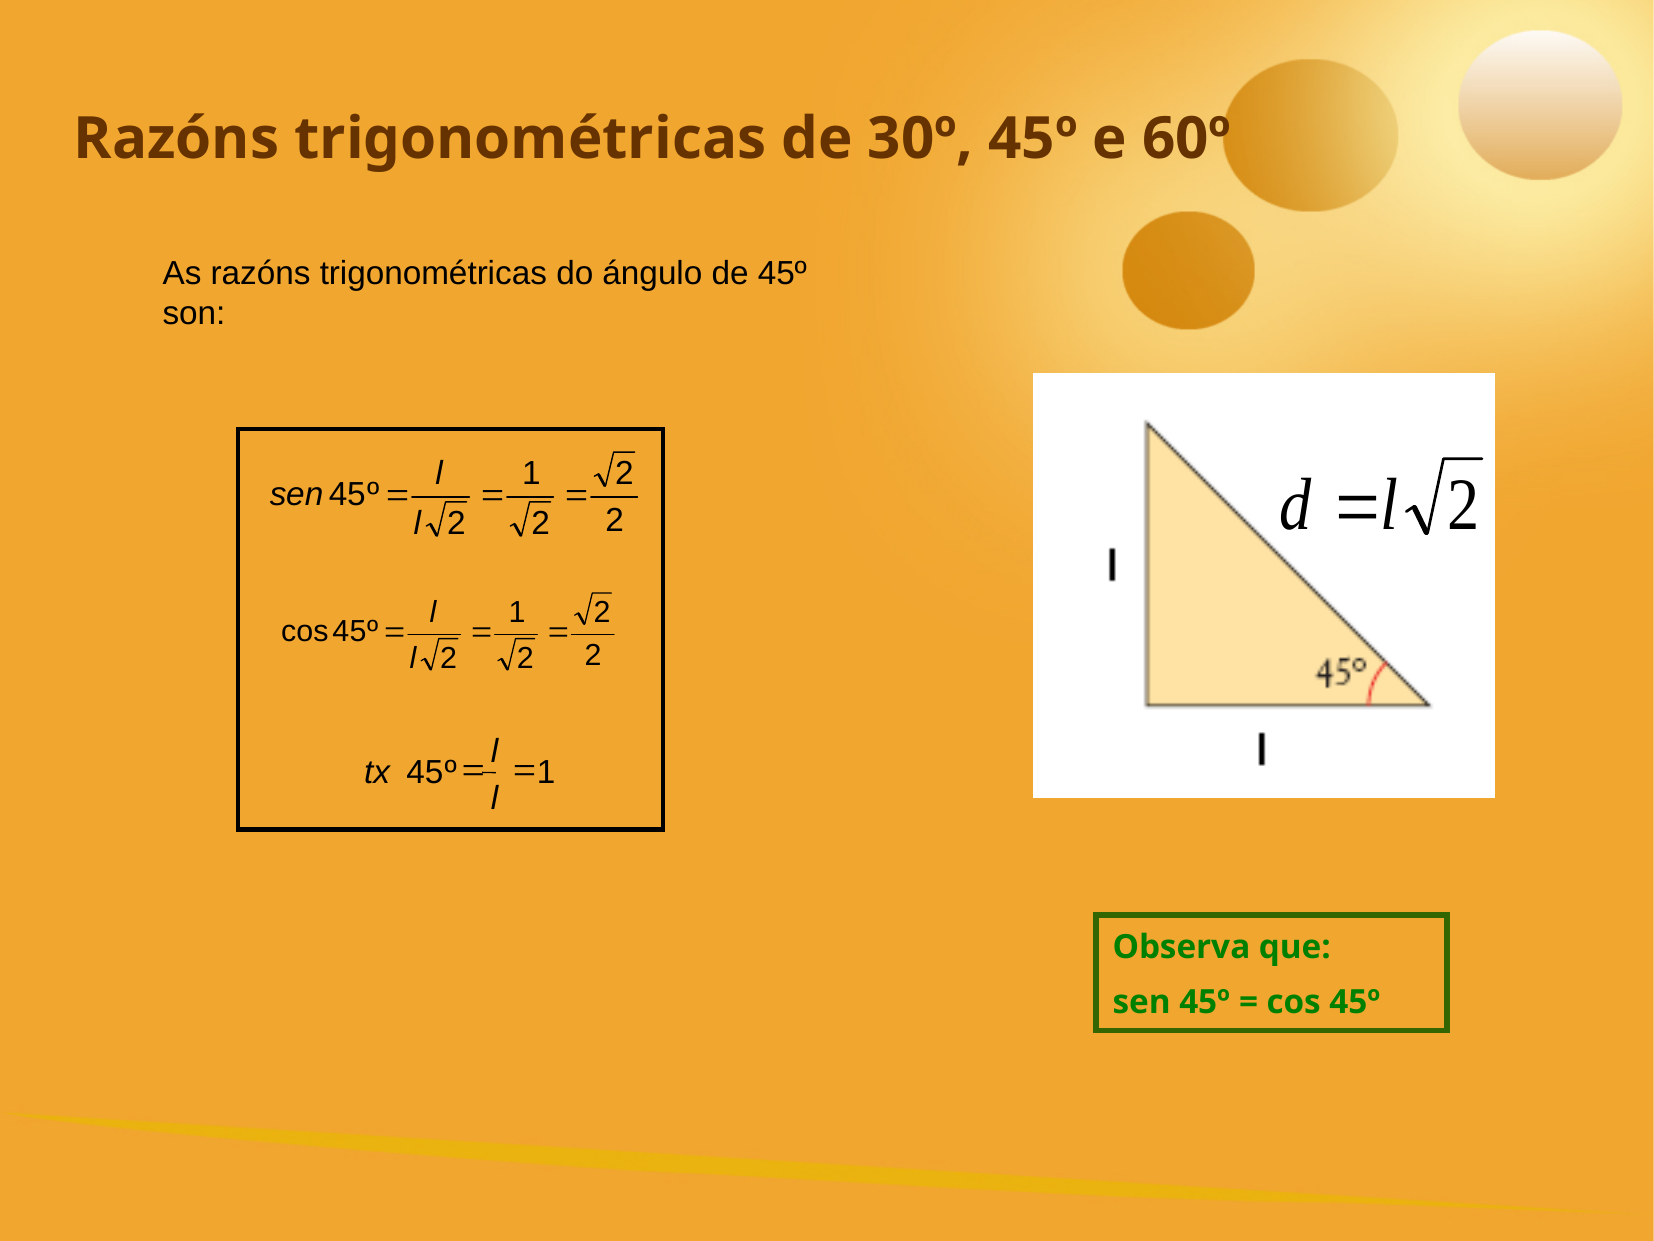

Razóns trigonométricas de 30º, 45º e 60º
As razóns trigonométricas do ángulo de 45º son:
l


tx
45
º
1
l
Observa que:
sen 45º = cos 45º